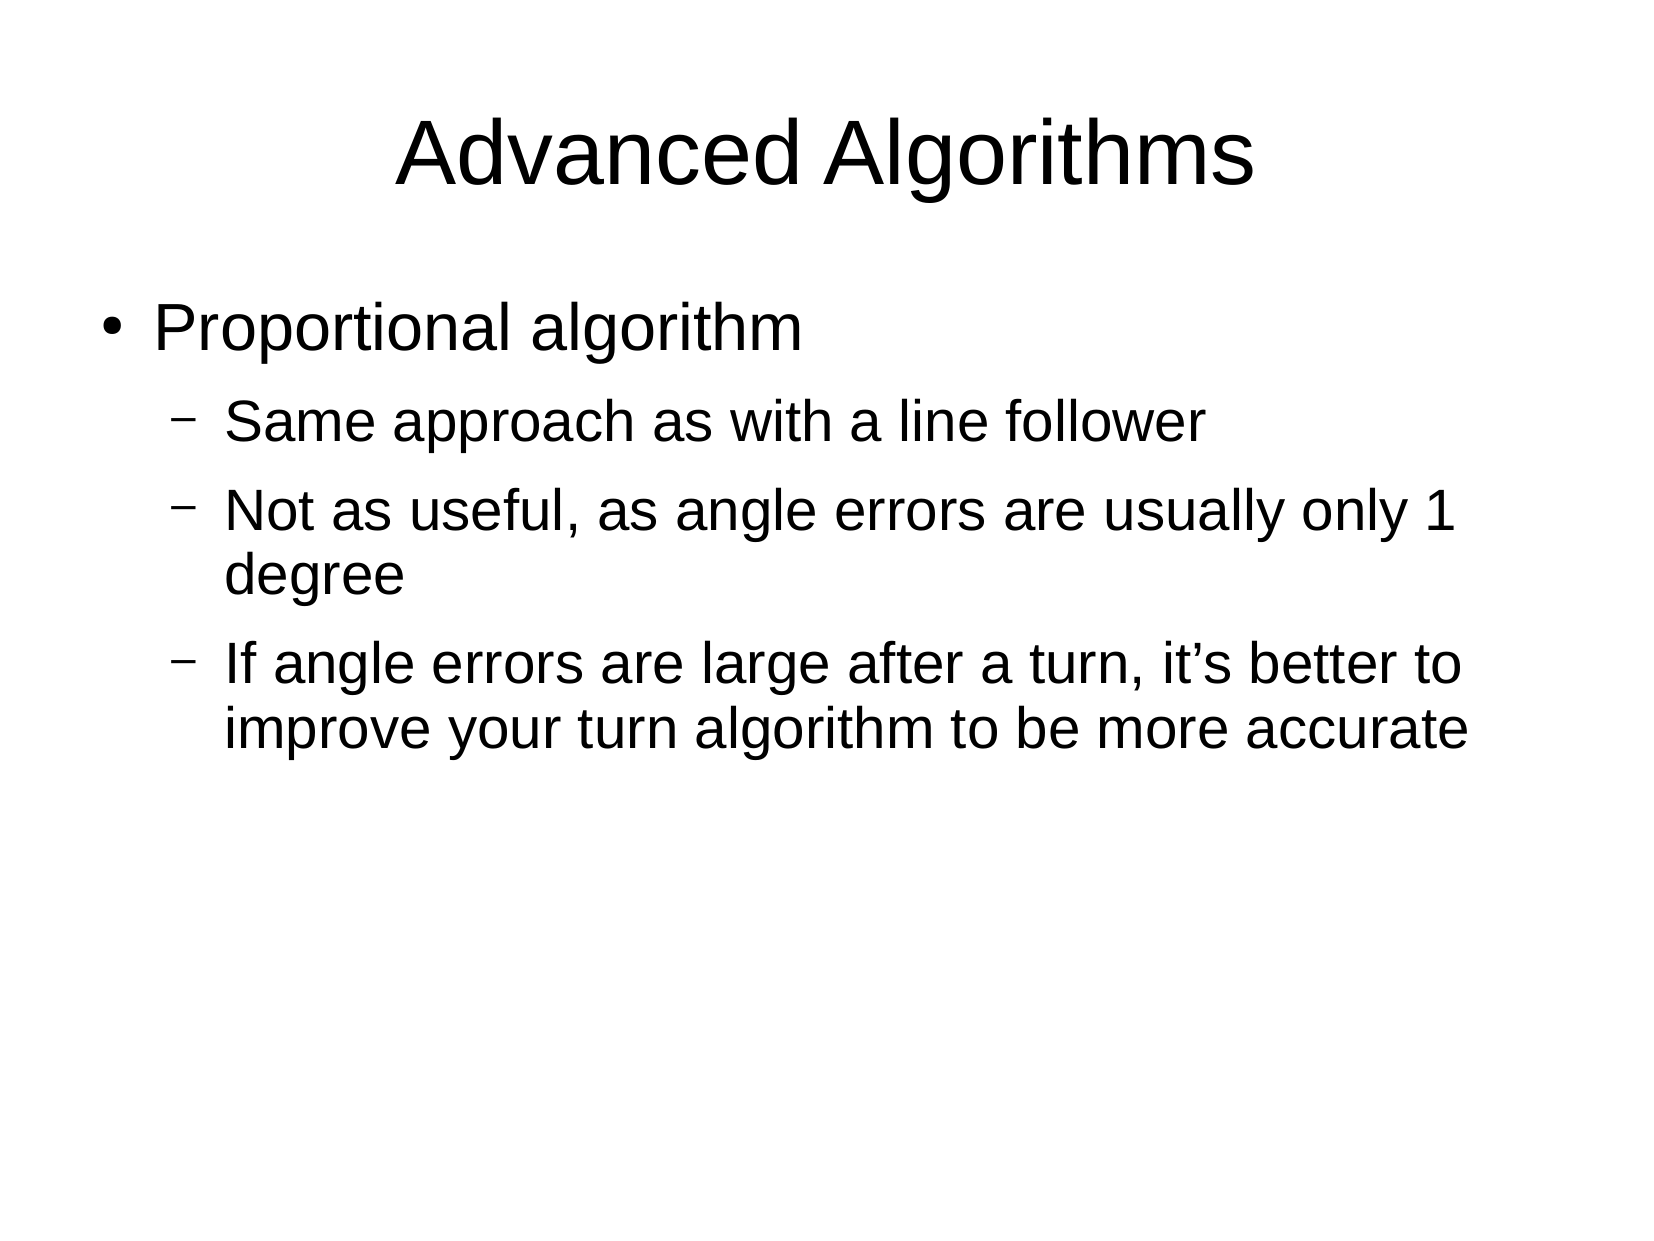

# Advanced Algorithms
Proportional algorithm
Same approach as with a line follower
Not as useful, as angle errors are usually only 1 degree
If angle errors are large after a turn, it’s better to improve your turn algorithm to be more accurate